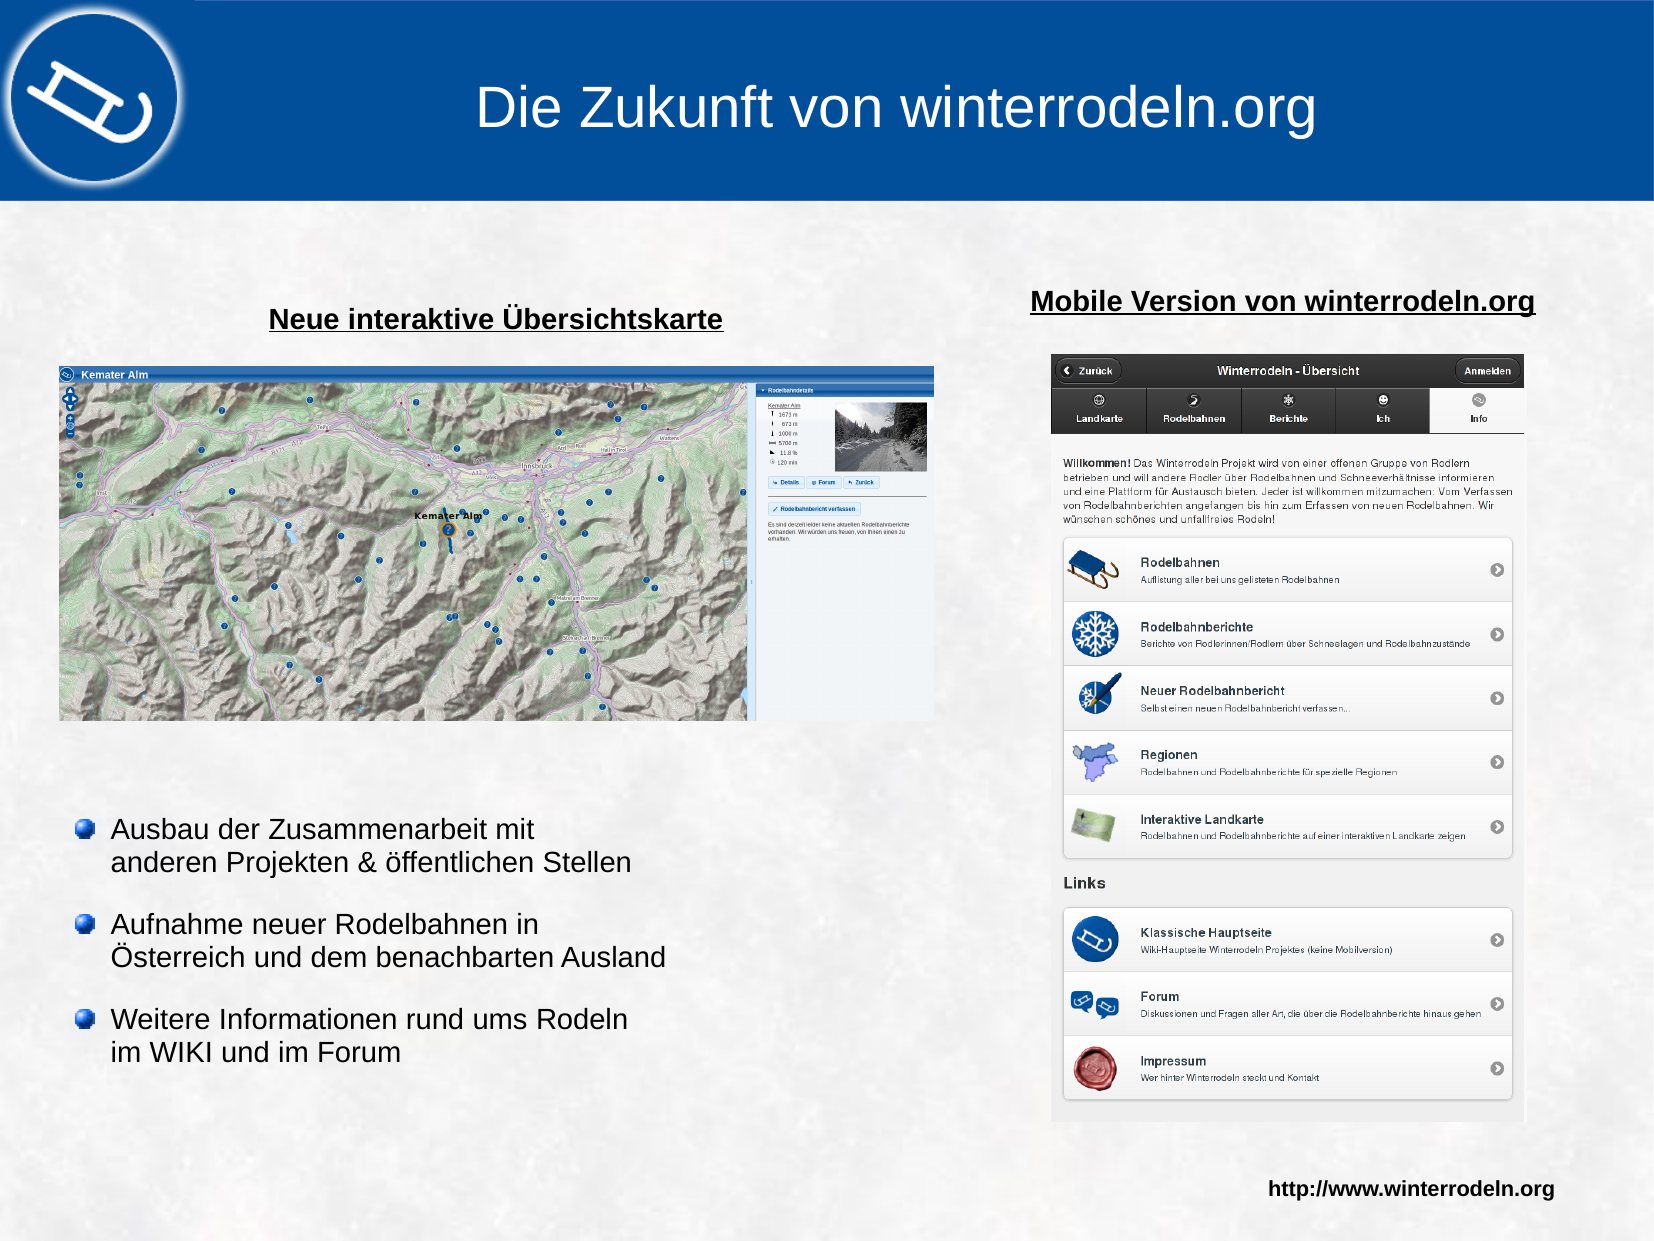

# Die Zukunft von winterrodeln.org
Mobile Version von winterrodeln.org
Neue interaktive Übersichtskarte
Ausbau der Zusammenarbeit mit
anderen Projekten & öffentlichen Stellen
Aufnahme neuer Rodelbahnen in
Österreich und dem benachbarten Ausland
Weitere Informationen rund ums Rodeln
im WIKI und im Forum
http://www.winterrodeln.org